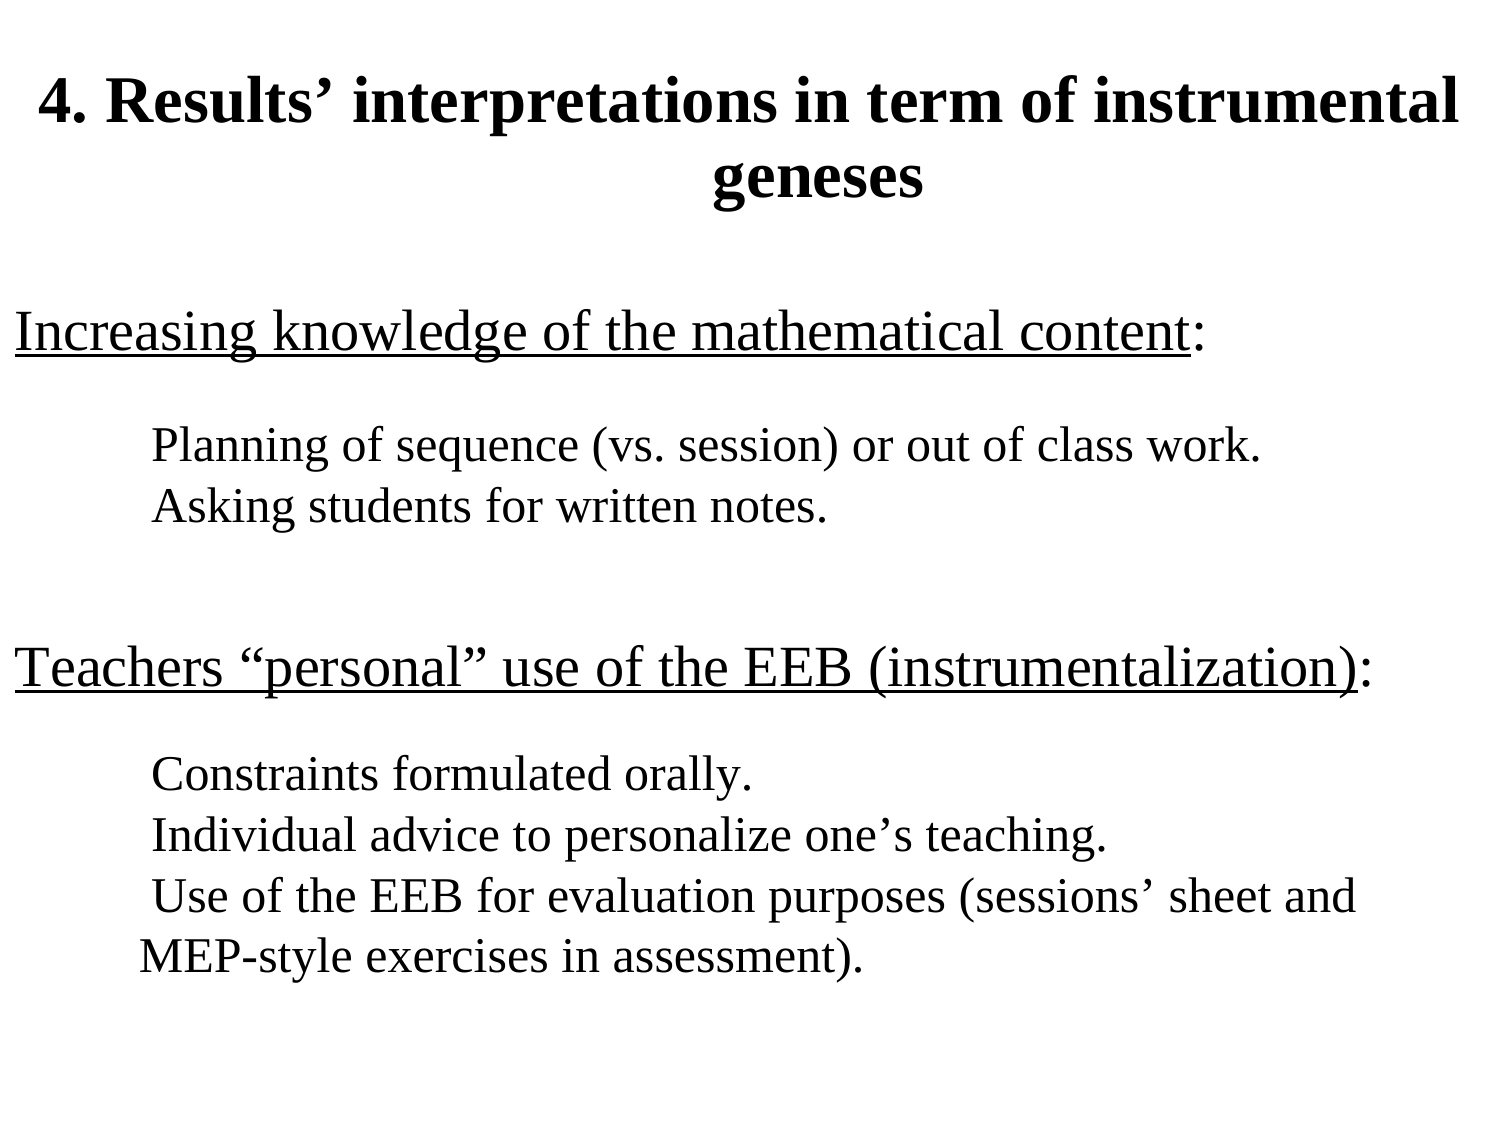

# 4. Results’ interpretations in term of instrumental geneses
Increasing knowledge of the mathematical content:
 Planning of sequence (vs. session) or out of class work.
 Asking students for written notes.
Teachers “personal” use of the EEB (instrumentalization):
 Constraints formulated orally.
 Individual advice to personalize one’s teaching.
 Use of the EEB for evaluation purposes (sessions’ sheet and MEP-style exercises in assessment).